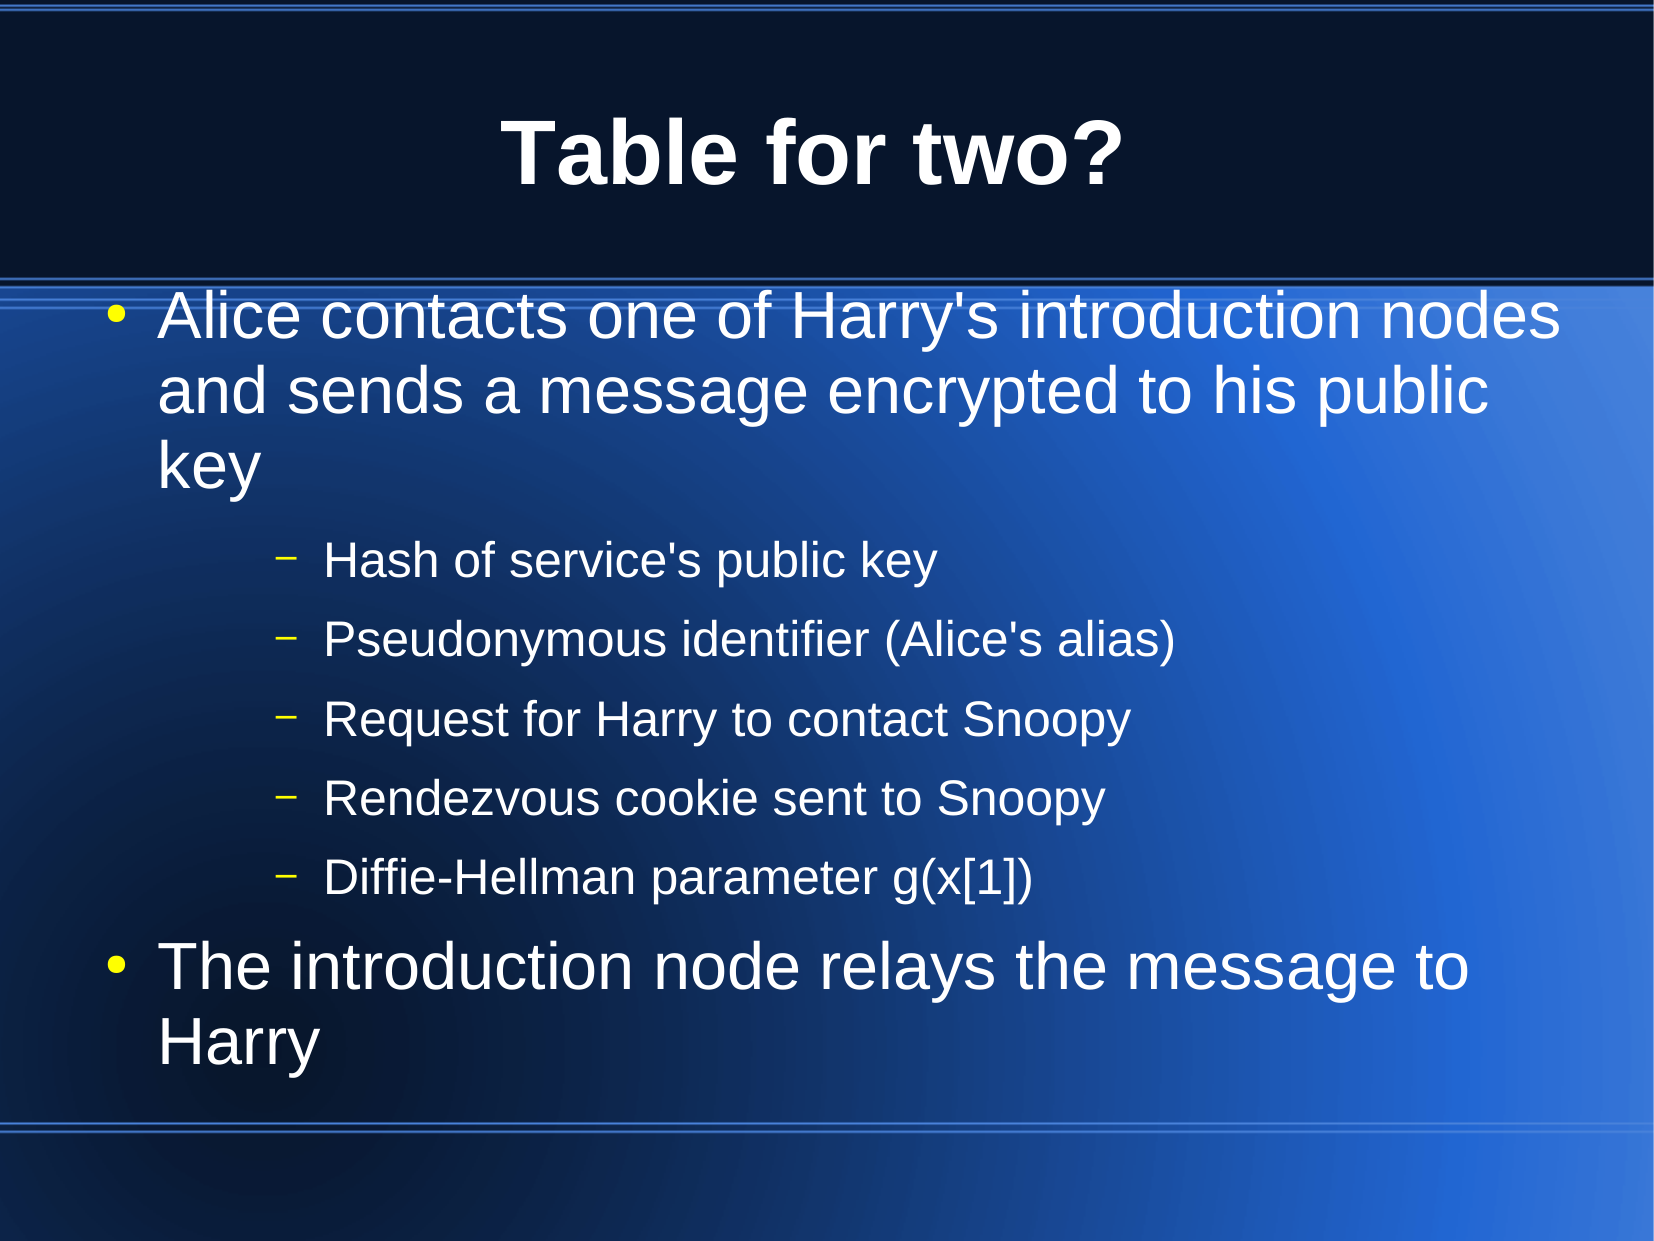

# Table for two?
Alice contacts one of Harry's introduction nodes and sends a message encrypted to his public key
Hash of service's public key
Pseudonymous identifier (Alice's alias)
Request for Harry to contact Snoopy
Rendezvous cookie sent to Snoopy
Diffie-Hellman parameter g(x[1])
The introduction node relays the message to Harry